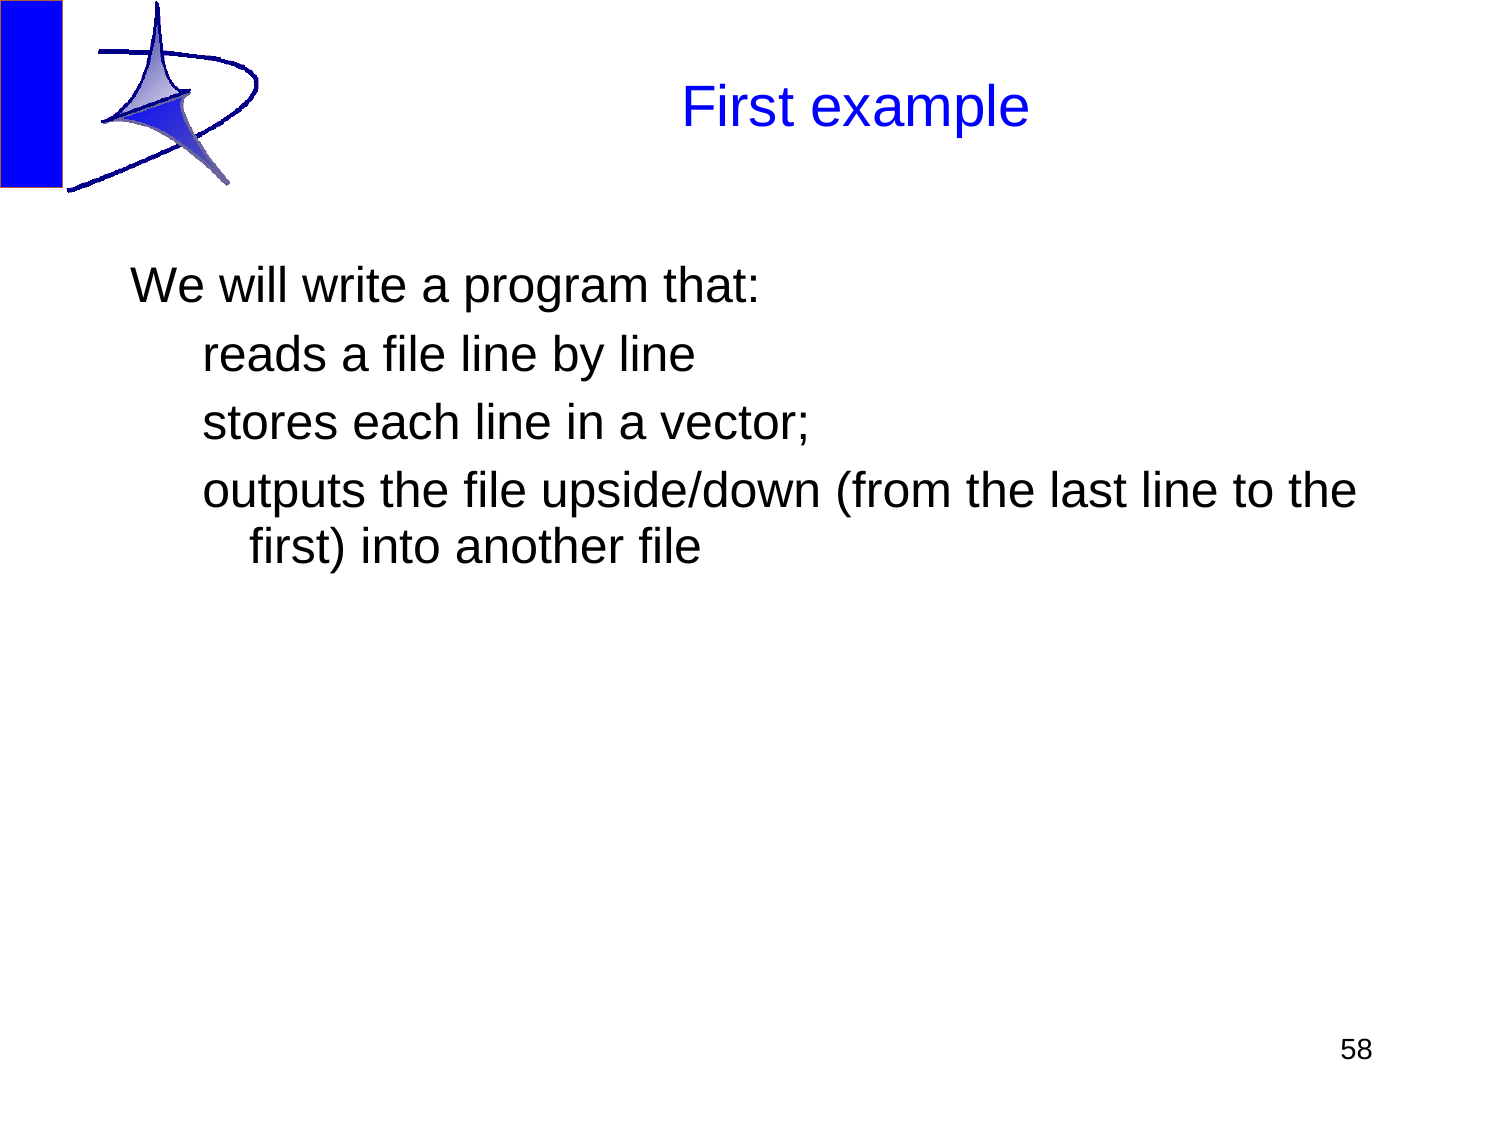

# First example
We will write a program that:
reads a file line by line
stores each line in a vector;
outputs the file upside/down (from the last line to the first) into another file
58